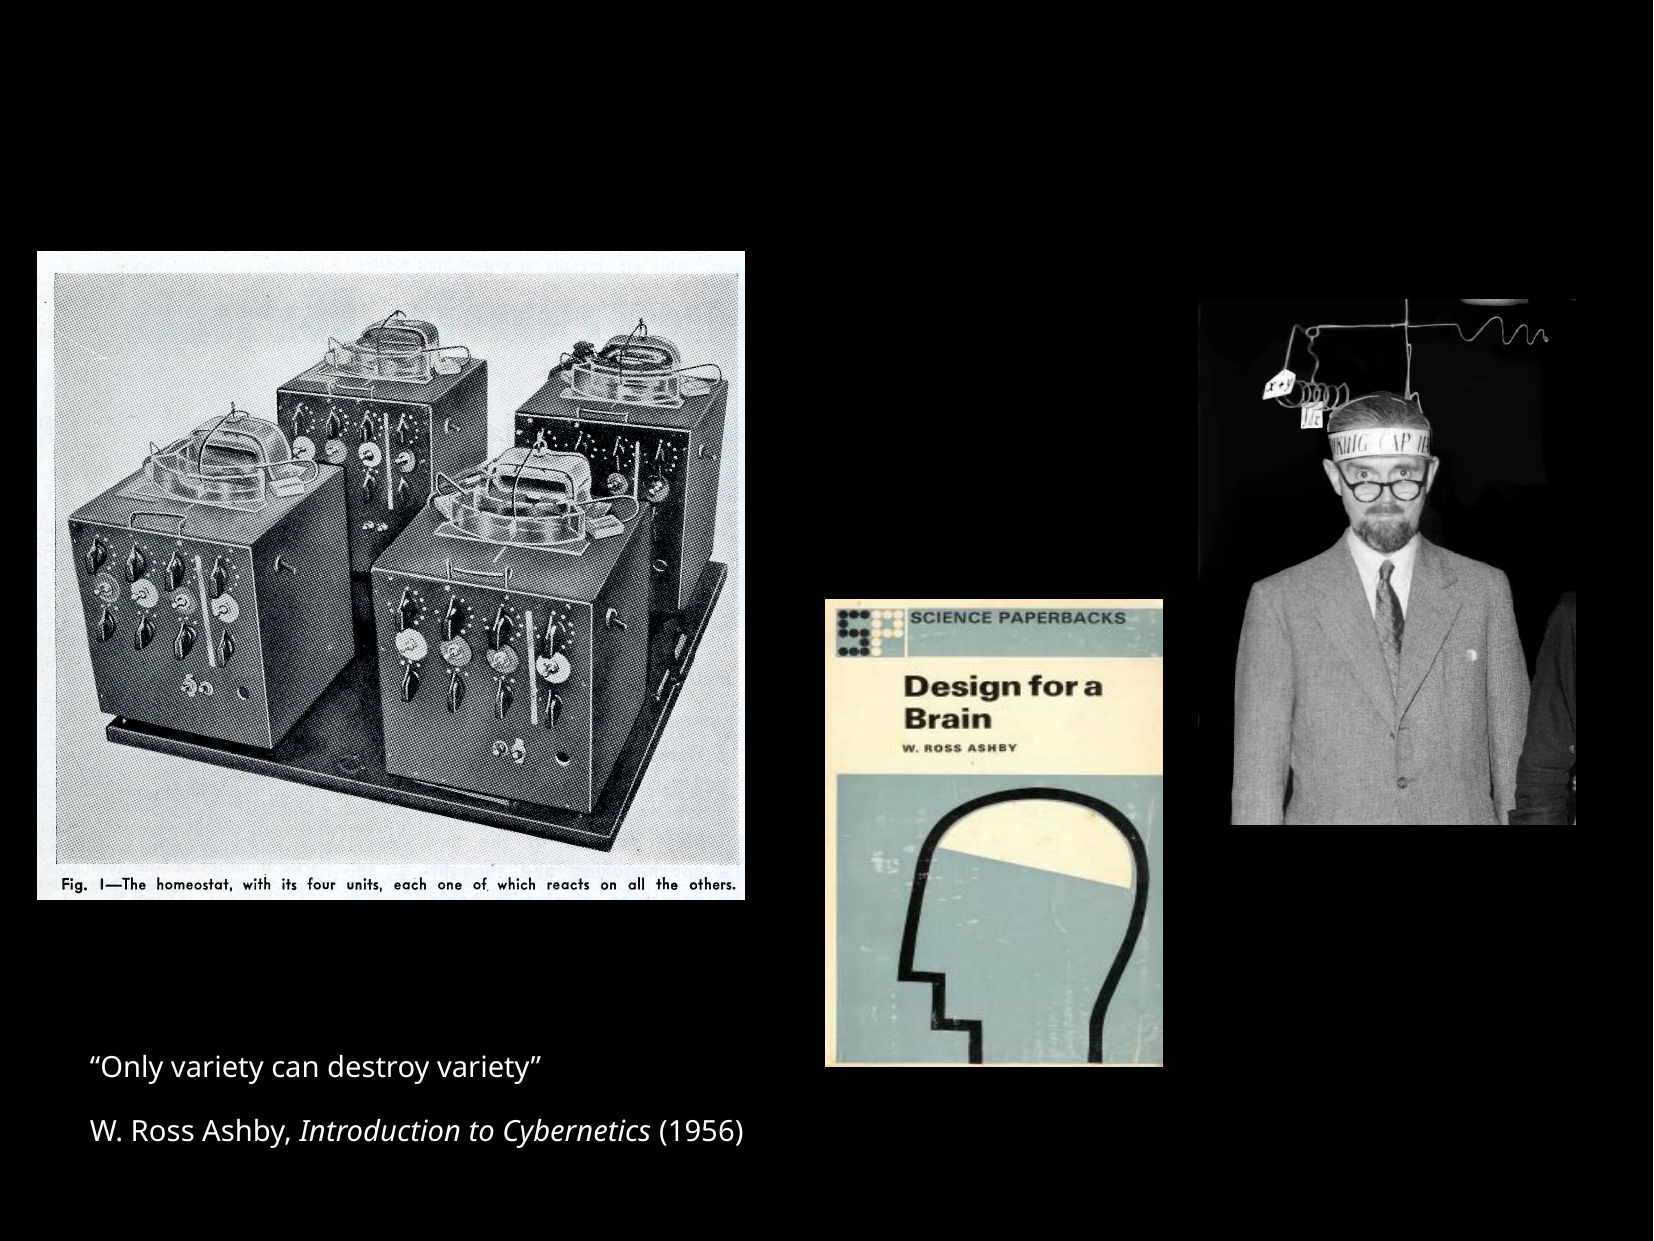

“Only variety can destroy variety”
W. Ross Ashby, Introduction to Cybernetics (1956)